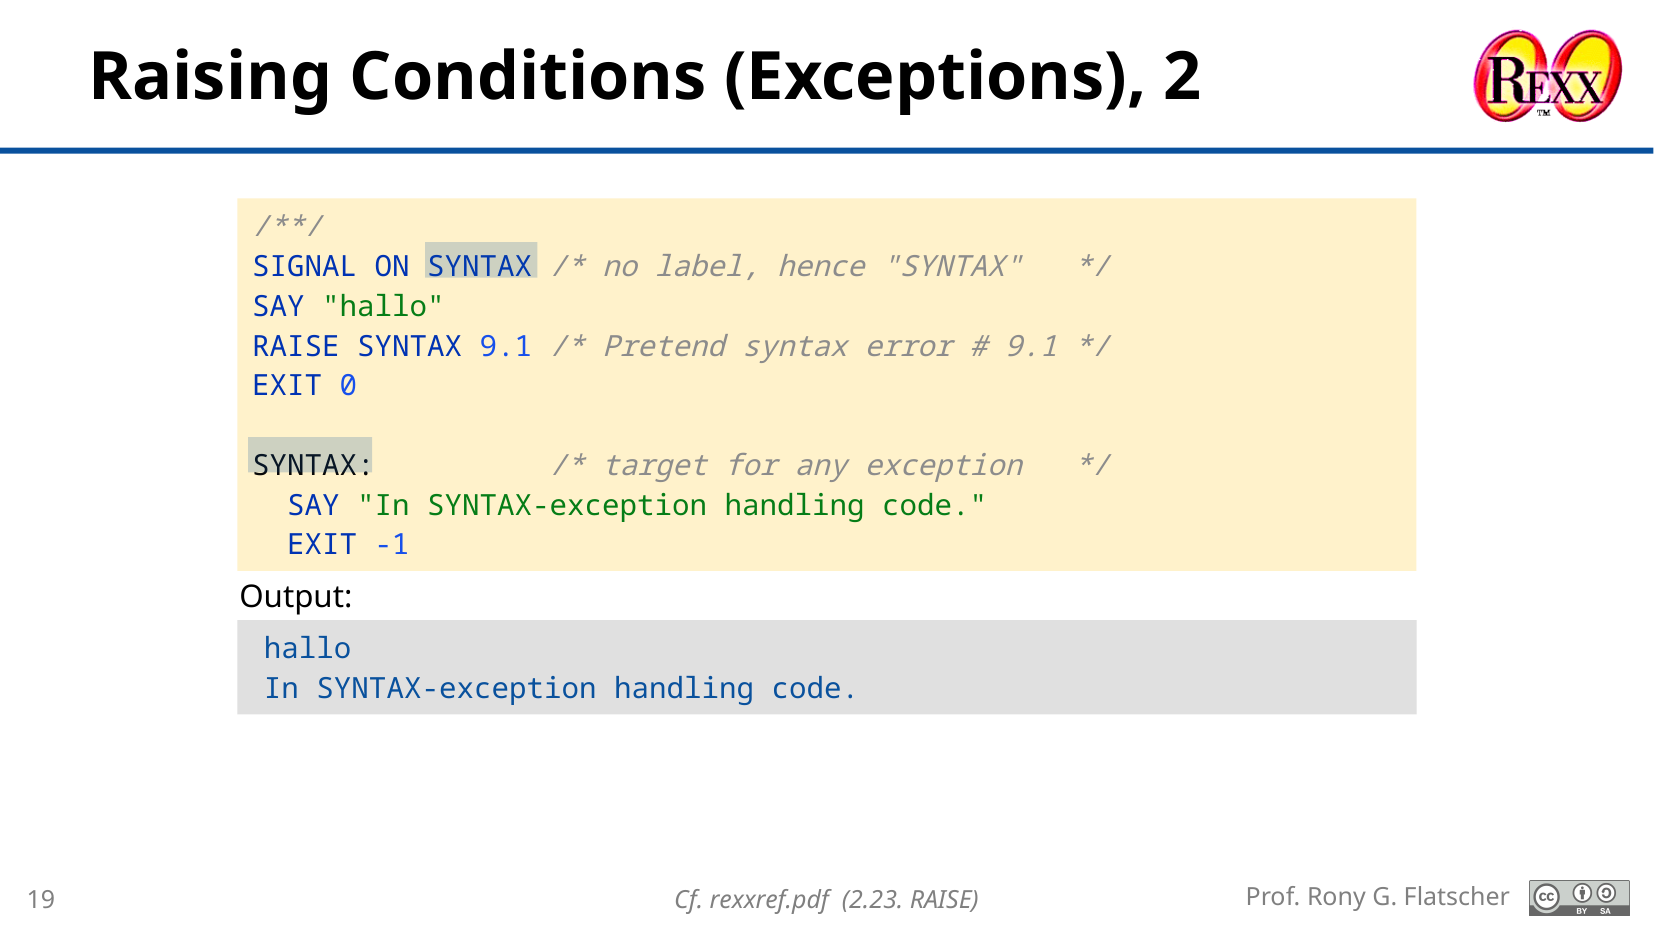

# Raising Conditions (Exceptions), 2
/**/
SIGNAL ON SYNTAX /* no label, hence "SYNTAX" */
SAY "hallo"
RAISE SYNTAX 9.1 /* Pretend syntax error # 9.1 */
EXIT 0
SYNTAX: /* target for any exception */
 SAY "In SYNTAX-exception handling code."
 EXIT -1
Output:
hallo
In SYNTAX-exception handling code.
Cf. rexxref.pdf (2.23. RAISE)